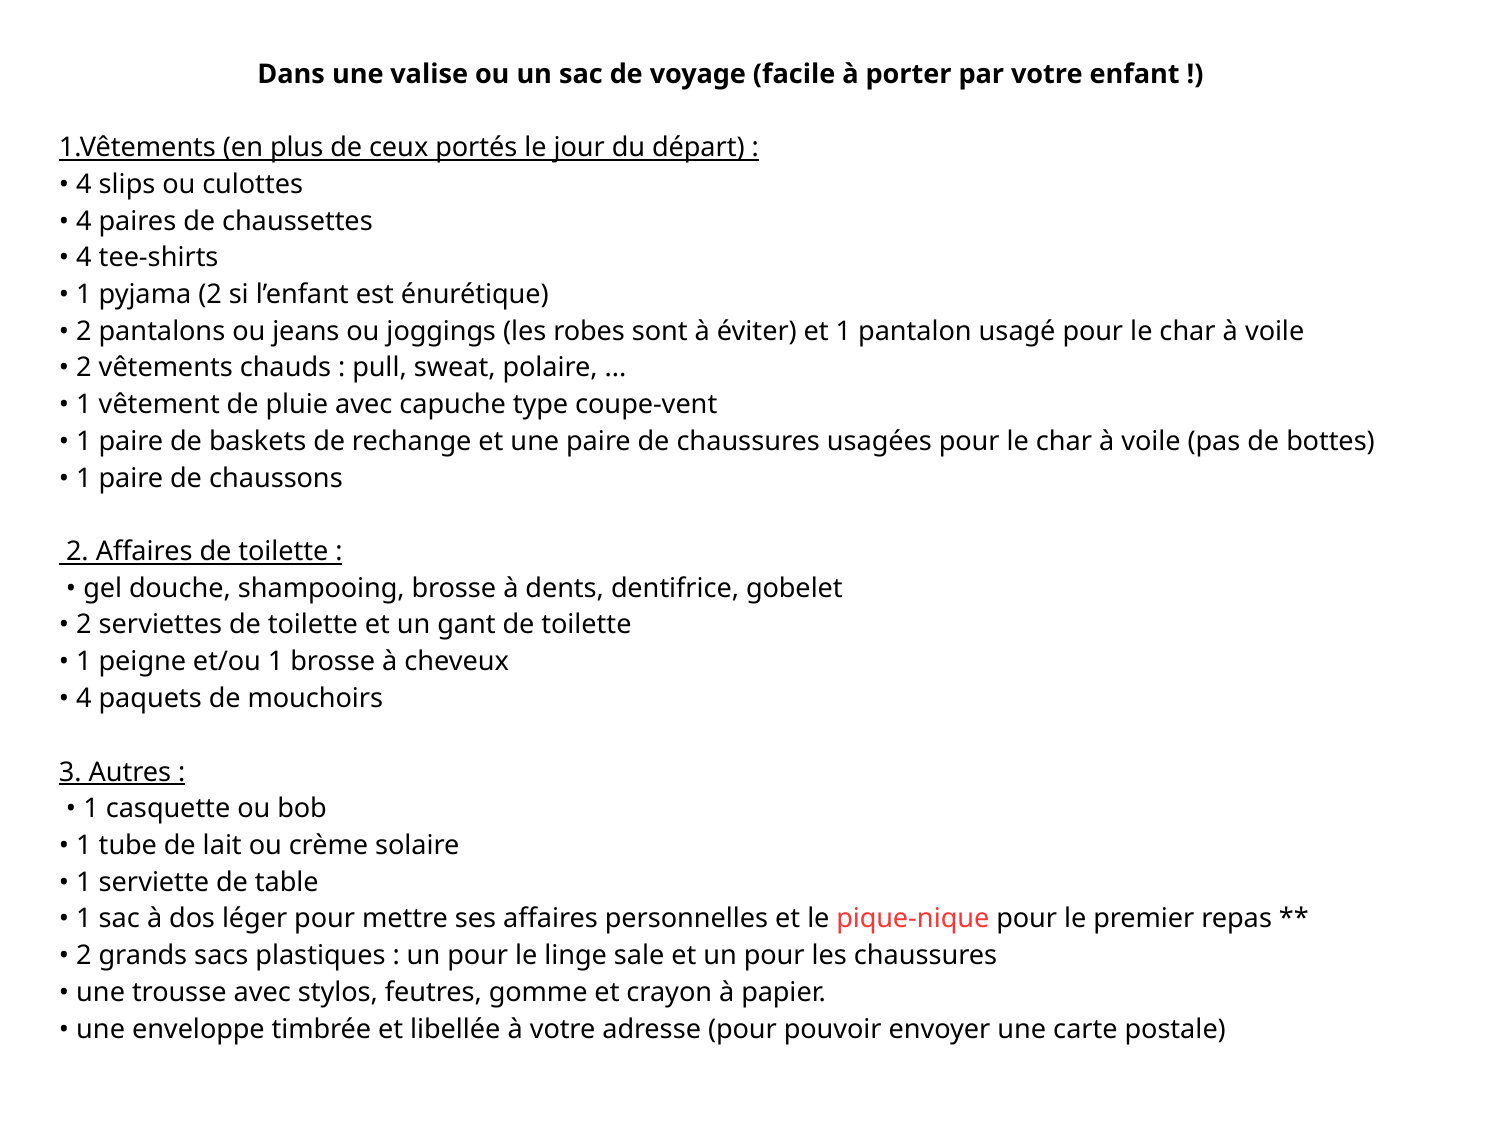

# Dans une valise ou un sac de voyage (facile à porter par votre enfant !)
1.Vêtements (en plus de ceux portés le jour du départ) :
• 4 slips ou culottes
• 4 paires de chaussettes
• 4 tee-shirts
• 1 pyjama (2 si l’enfant est énurétique)
• 2 pantalons ou jeans ou joggings (les robes sont à éviter) et 1 pantalon usagé pour le char à voile
• 2 vêtements chauds : pull, sweat, polaire, ...
• 1 vêtement de pluie avec capuche type coupe-vent
• 1 paire de baskets de rechange et une paire de chaussures usagées pour le char à voile (pas de bottes)
• 1 paire de chaussons
 2. Affaires de toilette :
 • gel douche, shampooing, brosse à dents, dentifrice, gobelet
• 2 serviettes de toilette et un gant de toilette
• 1 peigne et/ou 1 brosse à cheveux
• 4 paquets de mouchoirs
3. Autres :
 • 1 casquette ou bob
• 1 tube de lait ou crème solaire
• 1 serviette de table
• 1 sac à dos léger pour mettre ses affaires personnelles et le pique-nique pour le premier repas **
• 2 grands sacs plastiques : un pour le linge sale et un pour les chaussures
• une trousse avec stylos, feutres, gomme et crayon à papier.
• une enveloppe timbrée et libellée à votre adresse (pour pouvoir envoyer une carte postale)